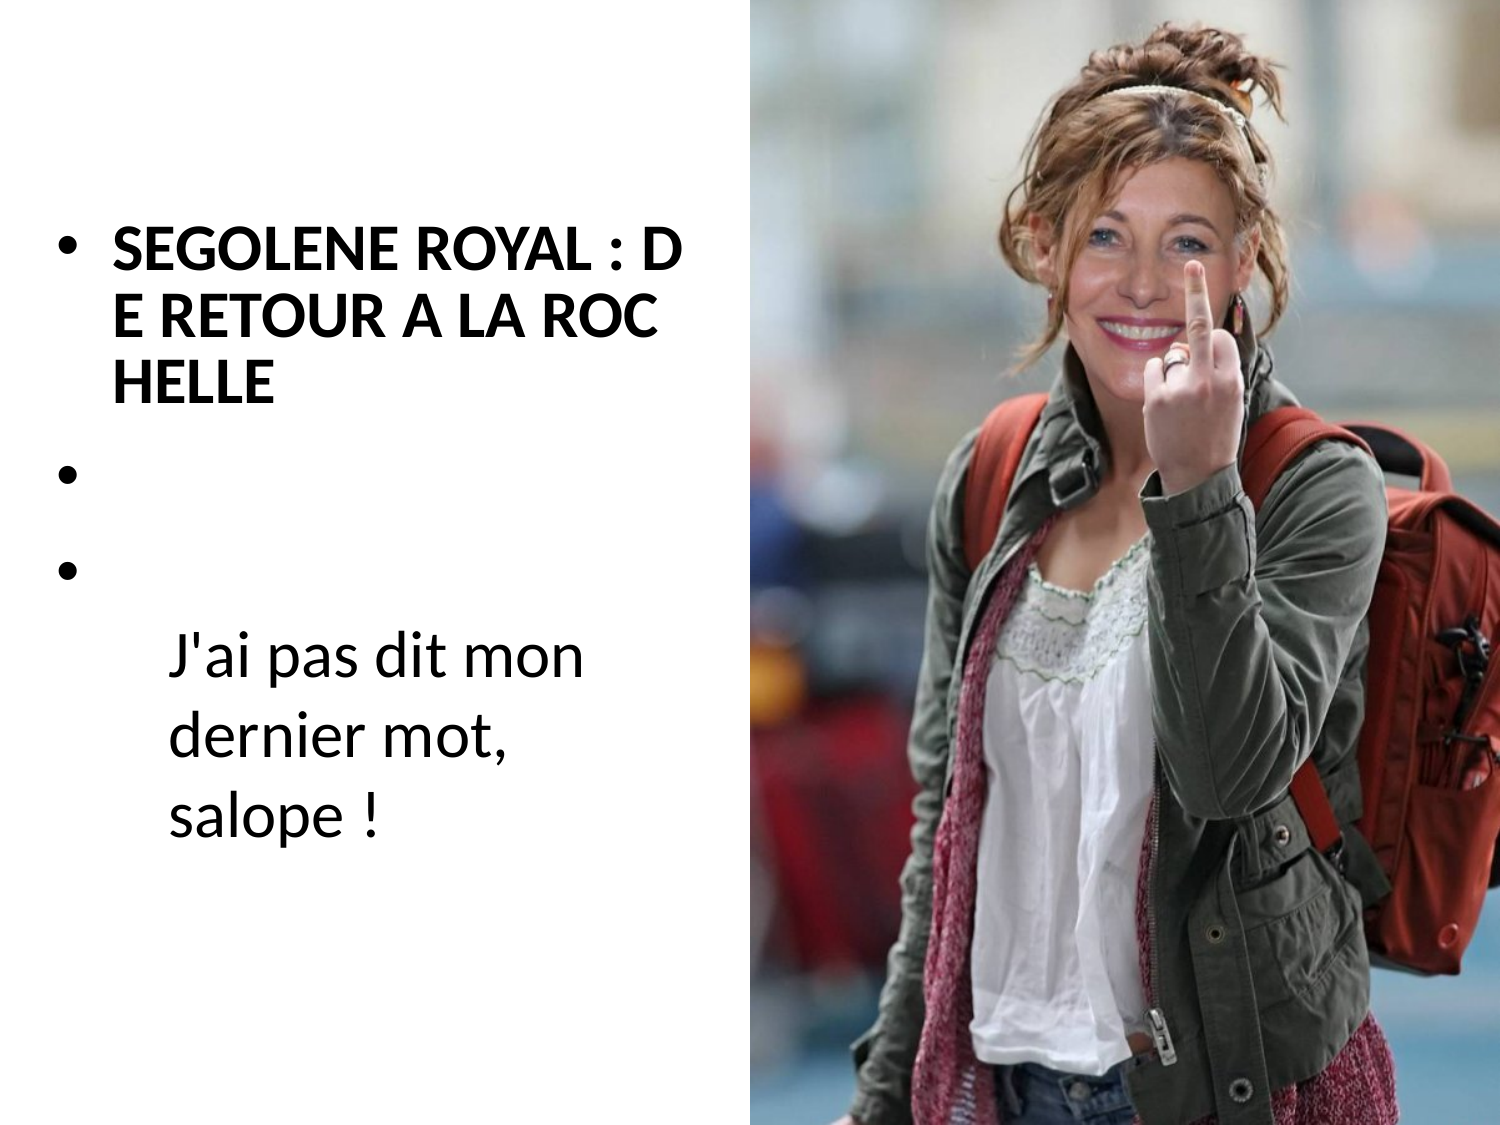

#
SEGOLENE ROYAL : DE RETOUR A LA ROCHELLE
J'ai pas dit mon dernier mot, salope !